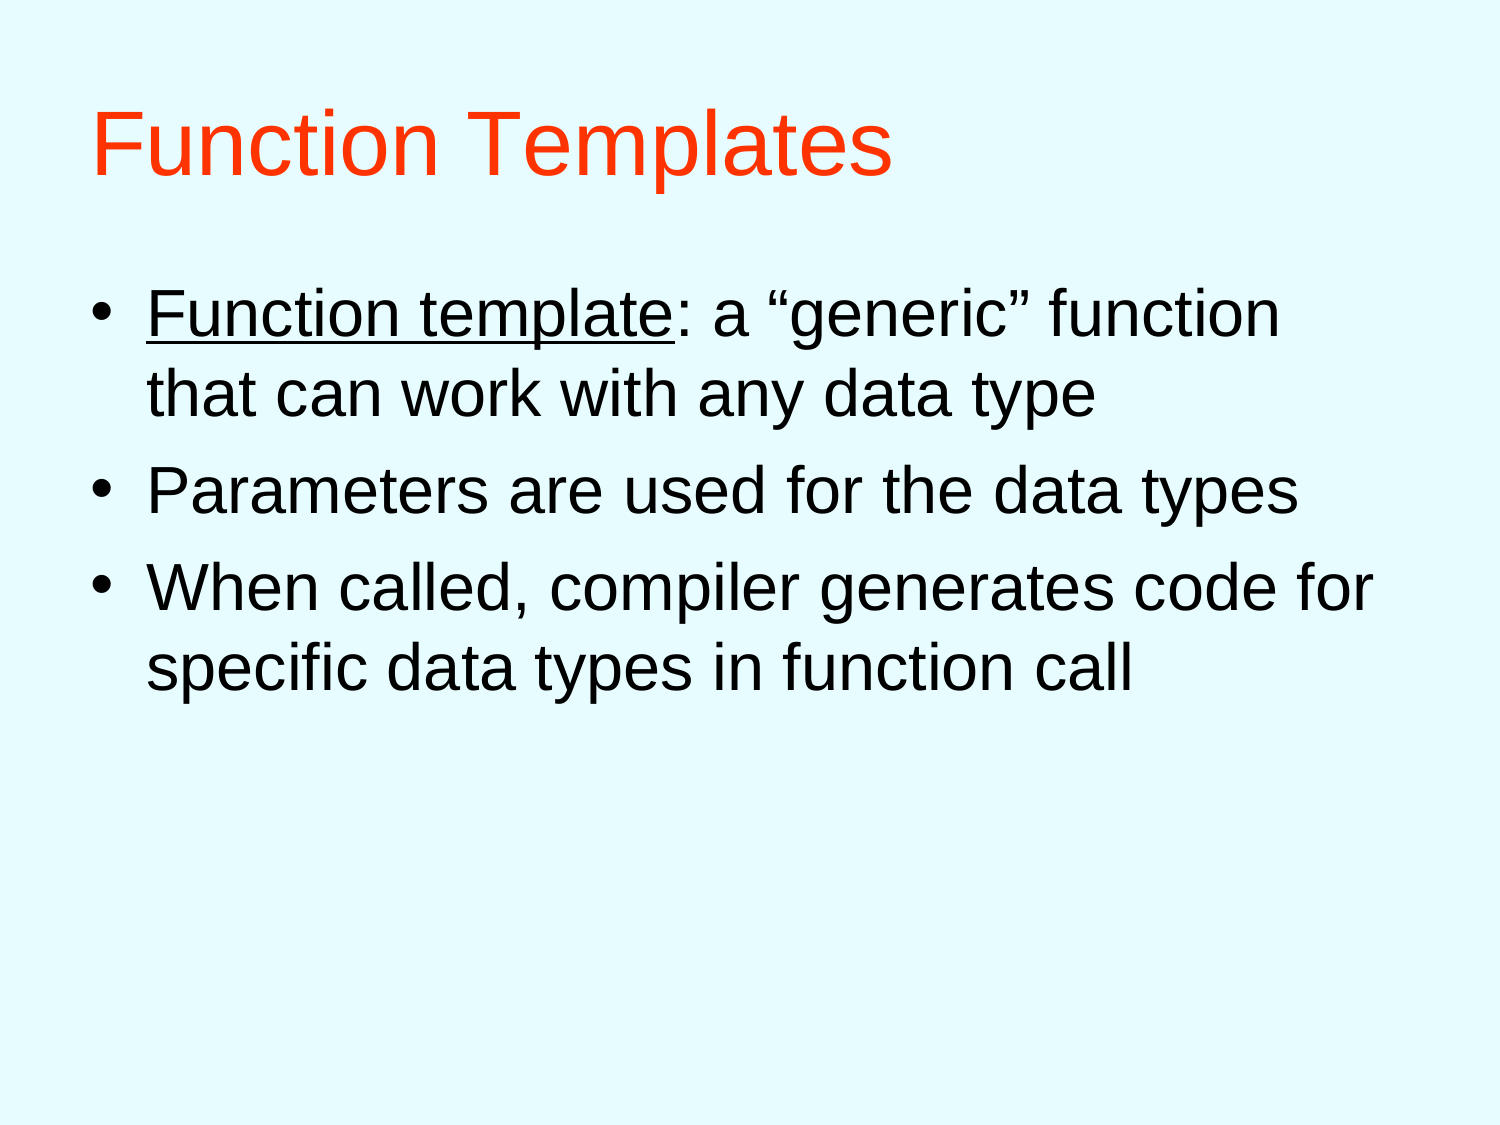

# Function Templates
Function template: a “generic” function that can work with any data type
Parameters are used for the data types
When called, compiler generates code for specific data types in function call